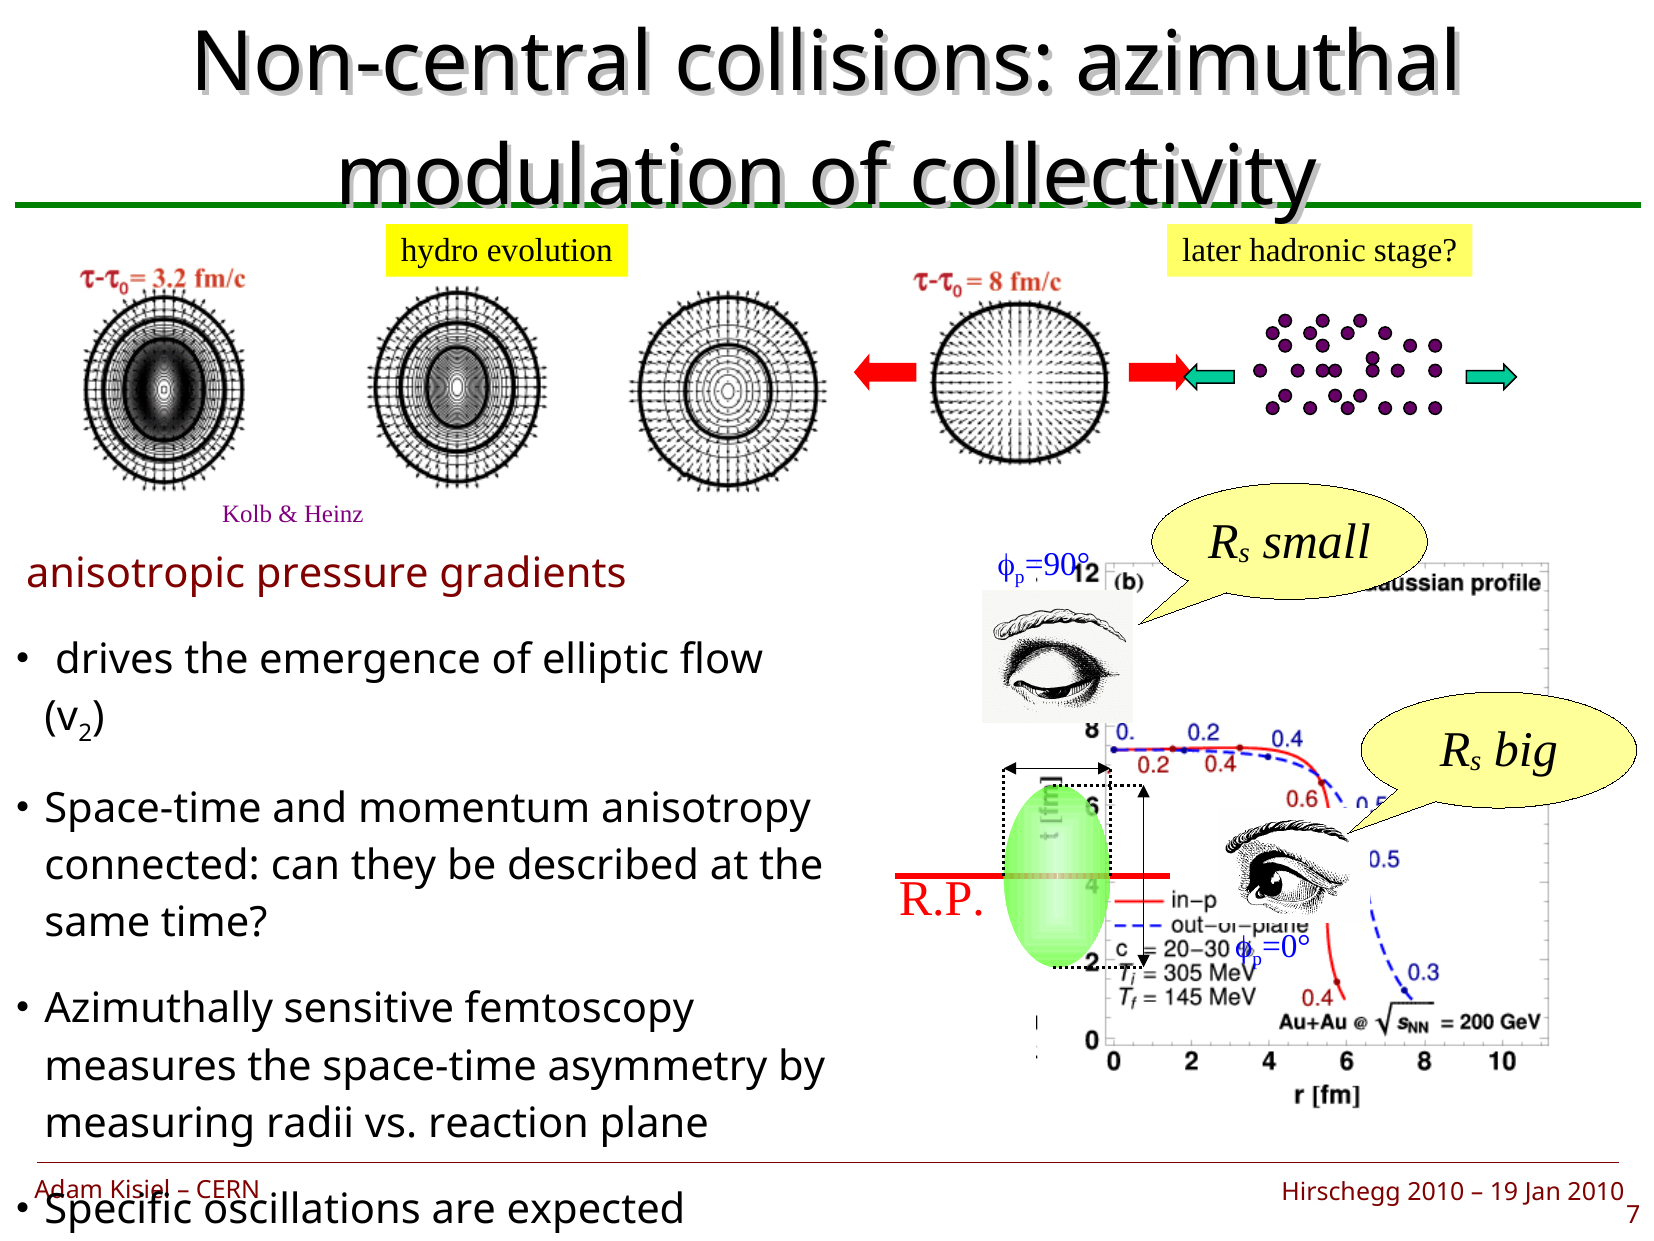

# Non-central collisions: azimuthal modulation of collectivity
hydro evolution
later hadronic stage?
Rs small
p=90°
Rs big
R.P.
p=0°
Kolb & Heinz
 anisotropic pressure gradients
 drives the emergence of elliptic flow (v2)
Space-time and momentum anisotropy connected: can they be described at the same time?
Azimuthally sensitive femtoscopy measures the space-time asymmetry by measuring radii vs. reaction plane
Specific oscillations are expected